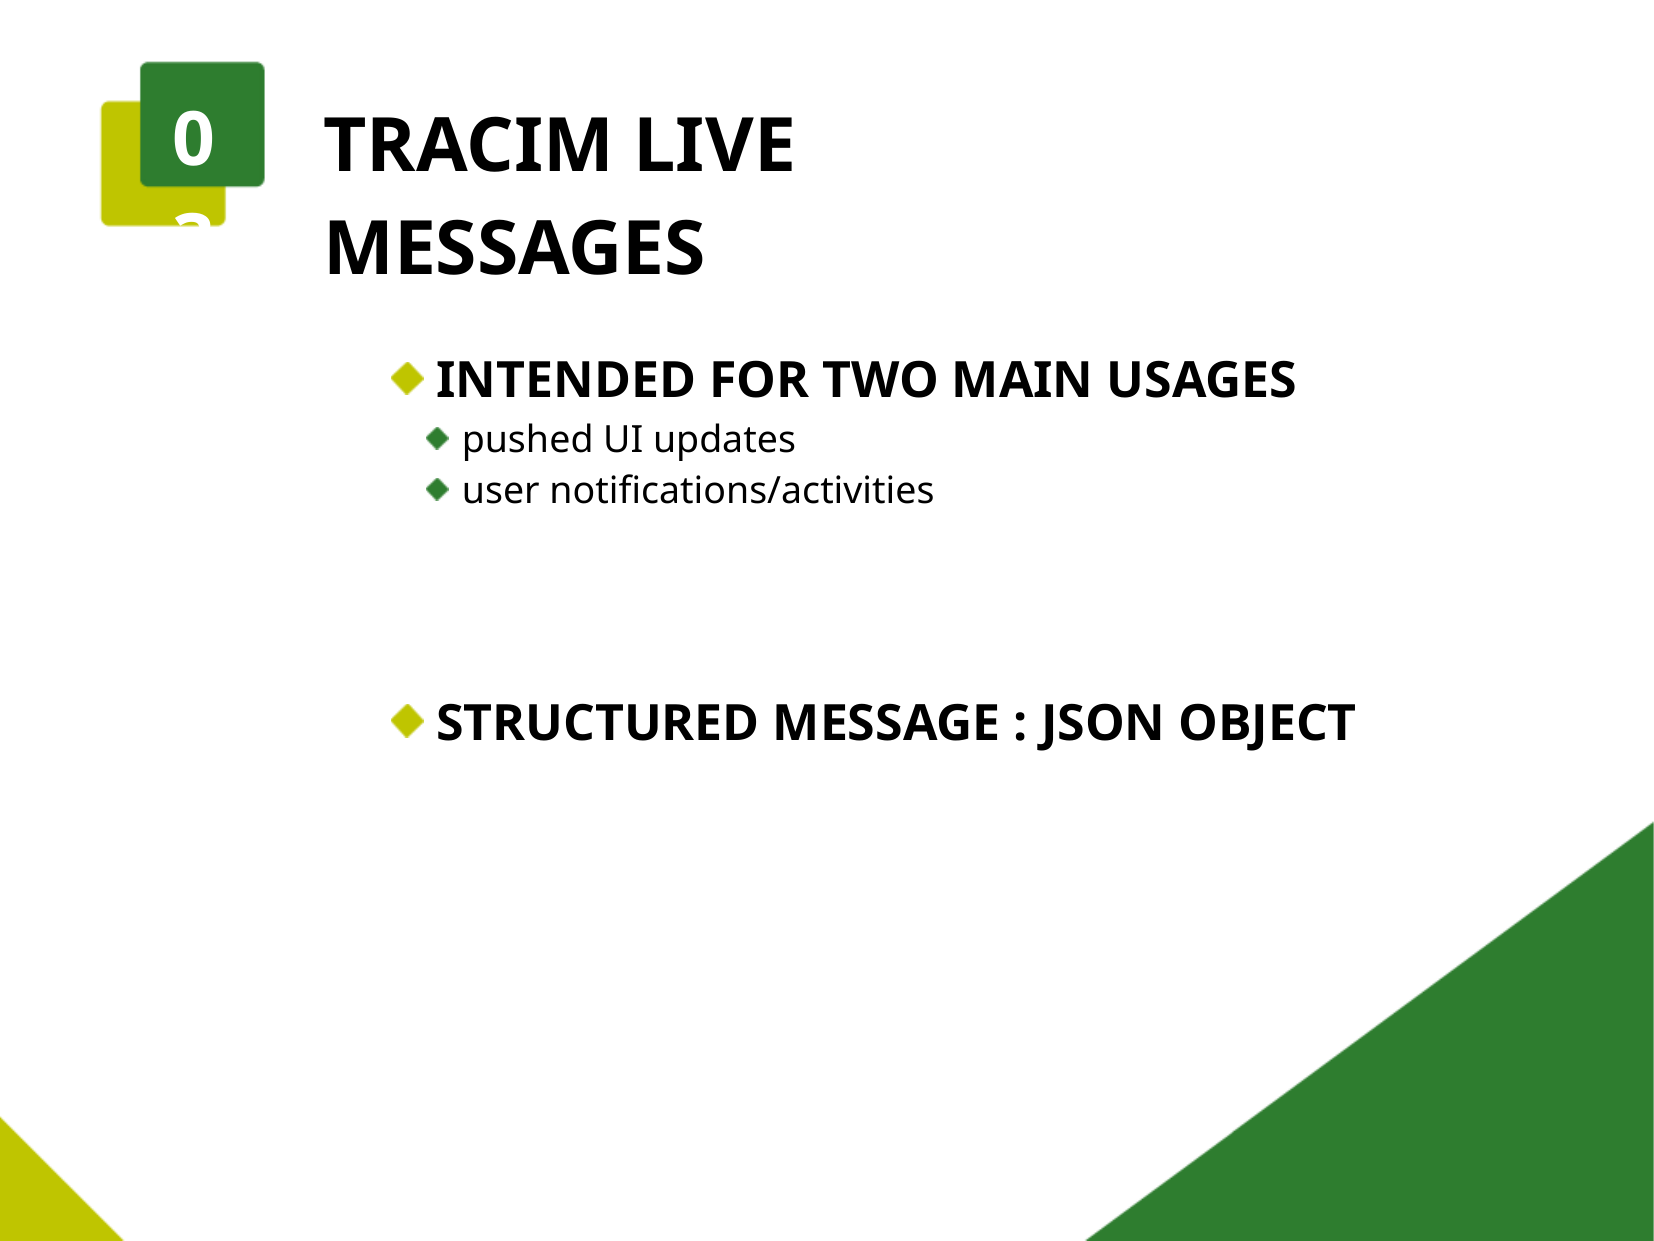

03
TRACIM LIVE MESSAGES
 Intended FOR TWO MAIN USAGES
pushed UI updates
user notifications/activities
 Structured message : json object